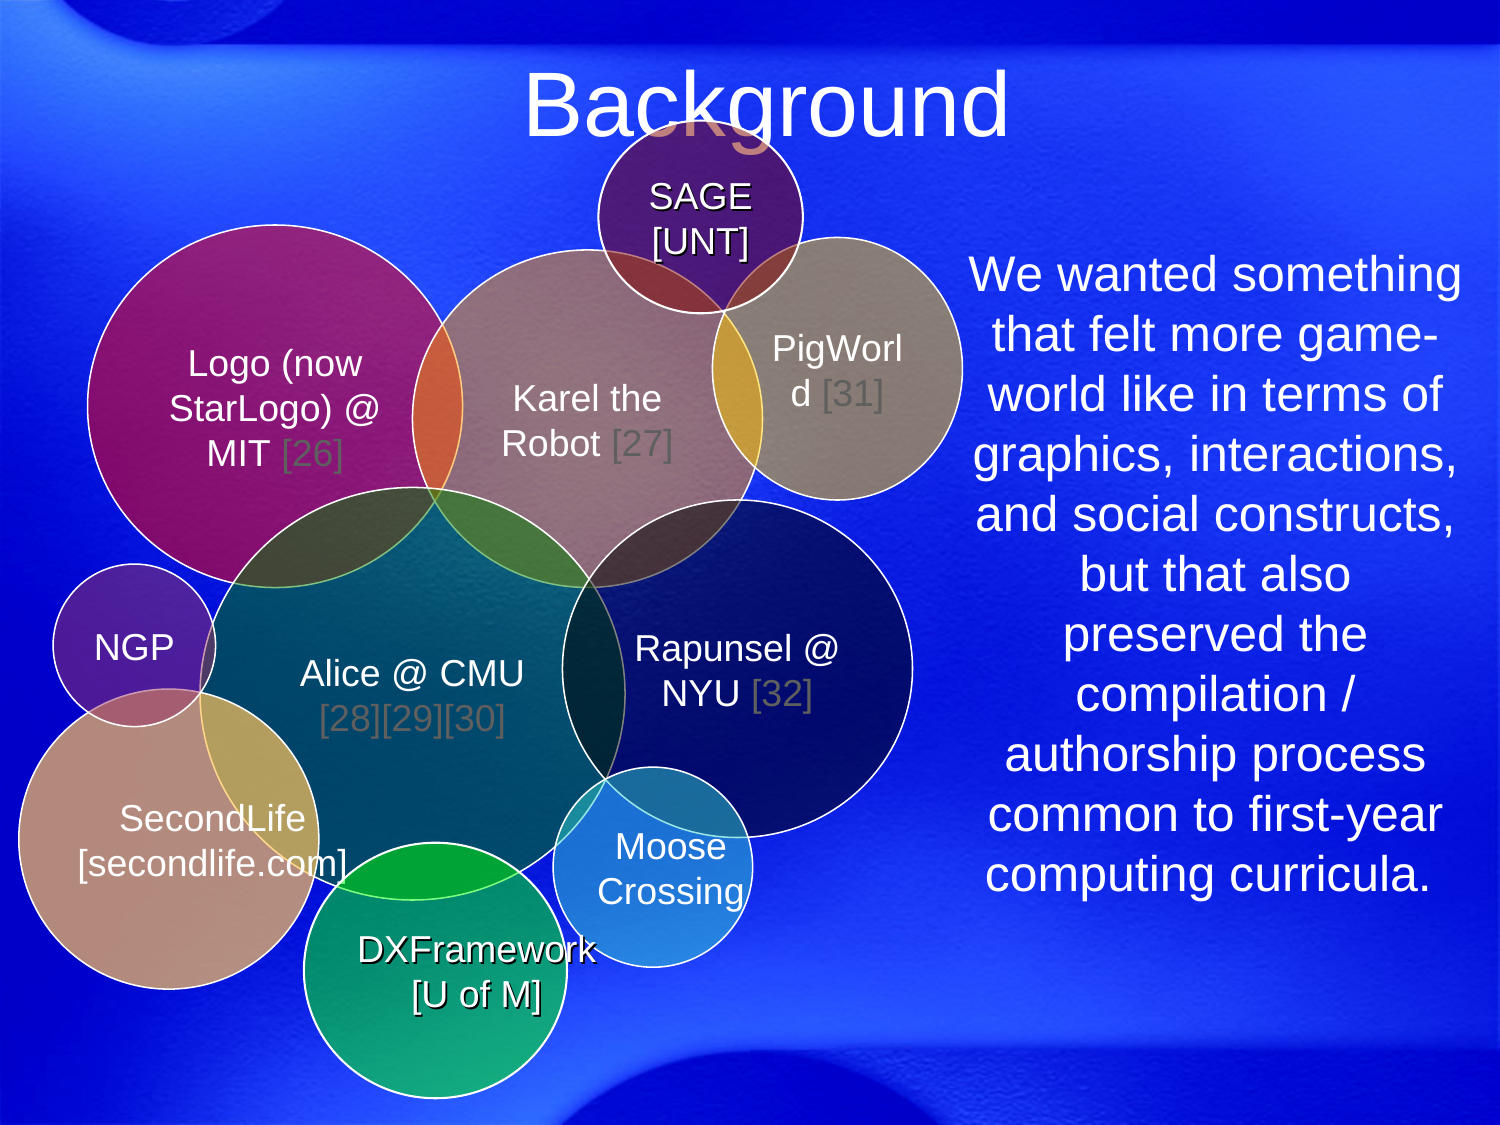

# Background
SAGE
[UNT]
Logo (now StarLogo) @ MIT [26]
PigWorld [31]
Karel the Robot [27]
We wanted something that felt more game-world like in terms of graphics, interactions, and social constructs, but that also preserved the compilation / authorship process common to first-year computing curricula.
Alice @ CMU [28][29][30]
Rapunsel @ NYU [32]
NGP
SecondLife
[secondlife.com]
Moose
Crossing
DXFramework
[U of M]